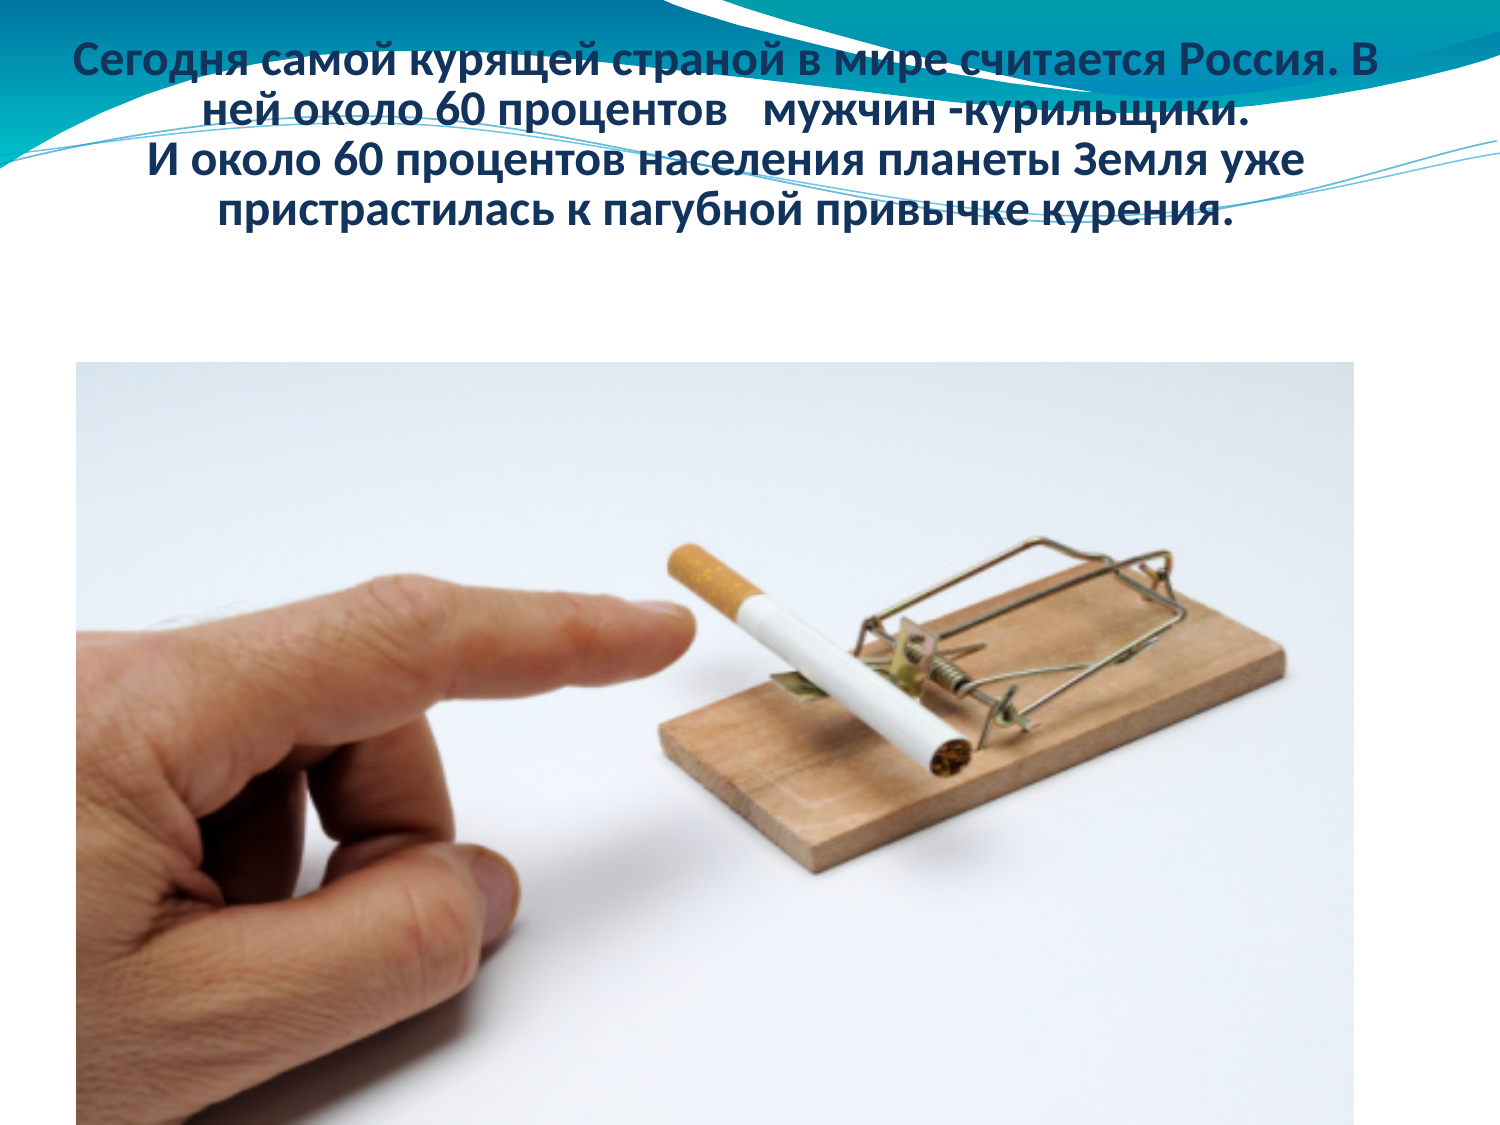

Сегодня самой курящей страной в мире считается Россия. В ней около 60 процентов мужчин -курильщики.
И около 60 процентов населения планеты Земля уже пристрастилась к пагубной привычке курения.